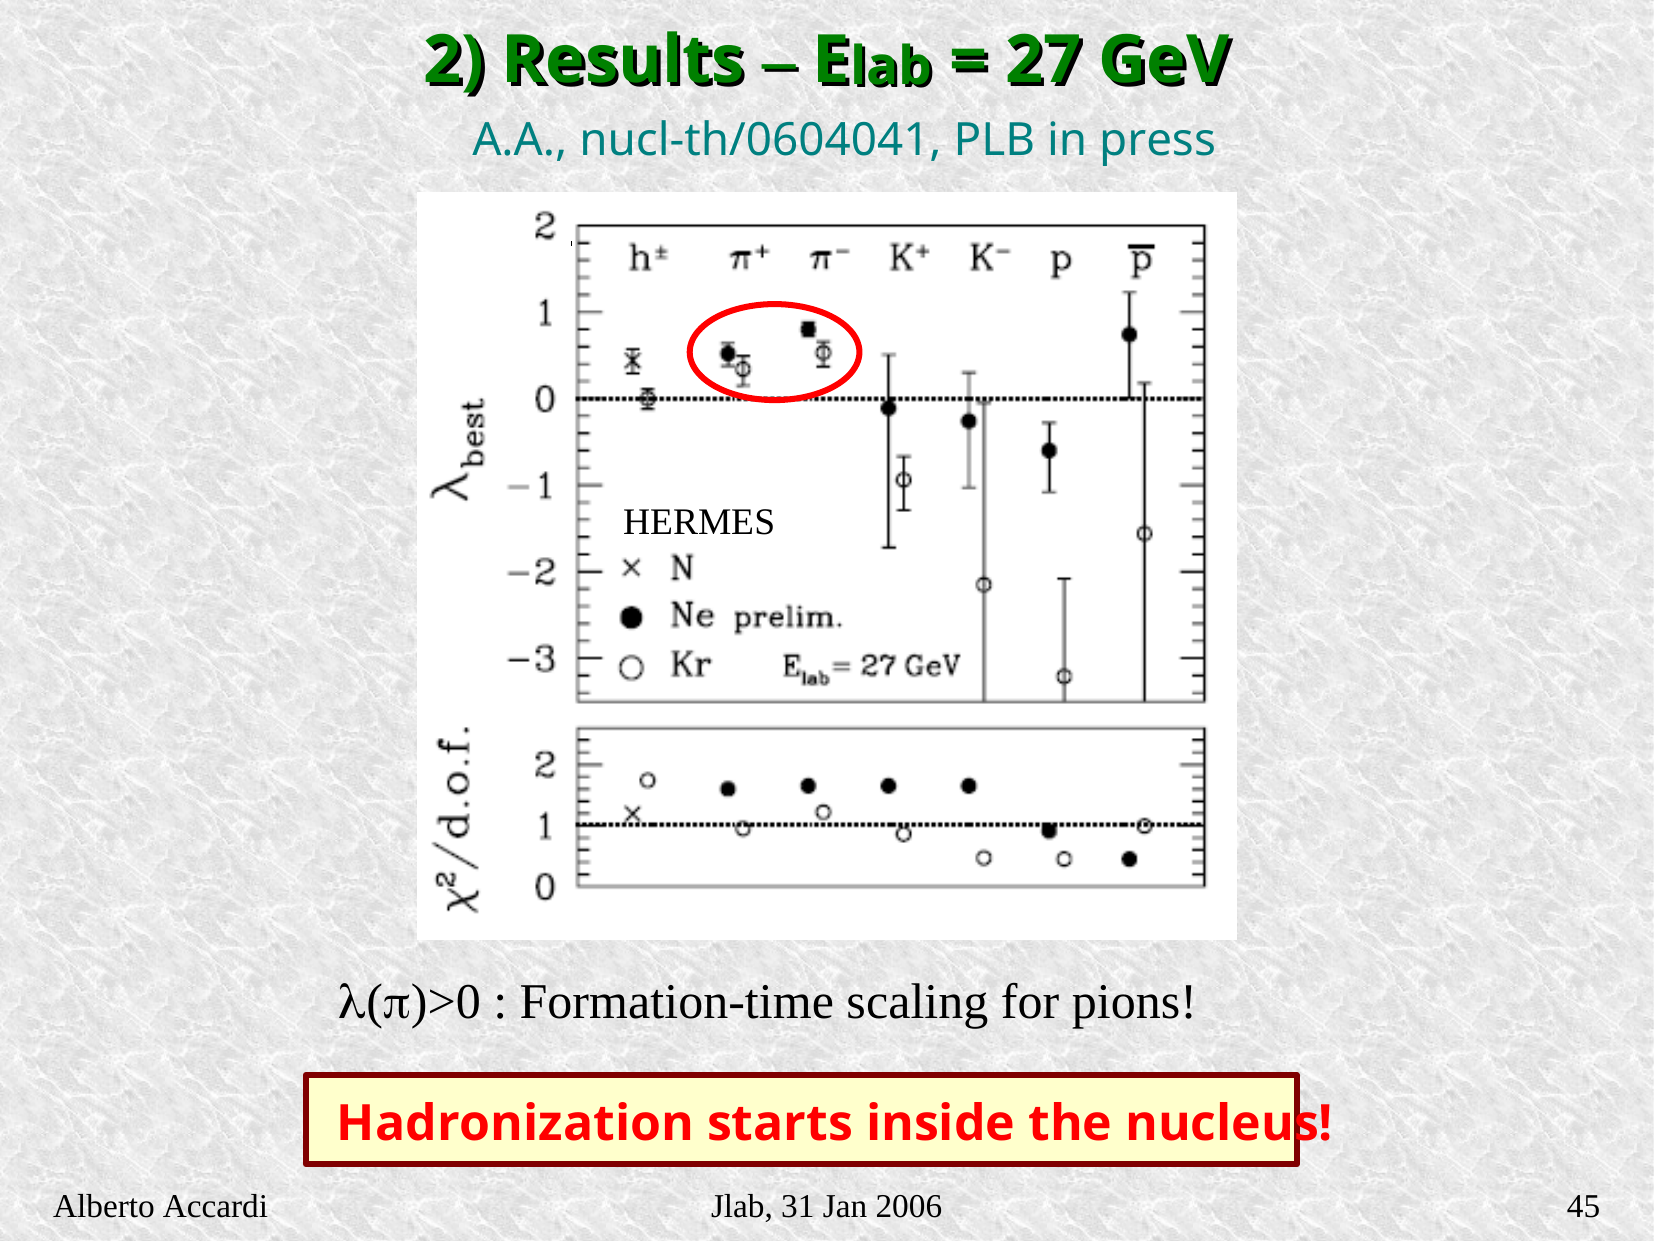

2) Results – Elab = 27 GeV
A.A., nucl-th/0604041, PLB in press
HERMES
l(p)>0 : Formation-time scaling for pions!
Hadronization starts inside the nucleus!
Alberto Accardi
Hot Quarks 2006
45